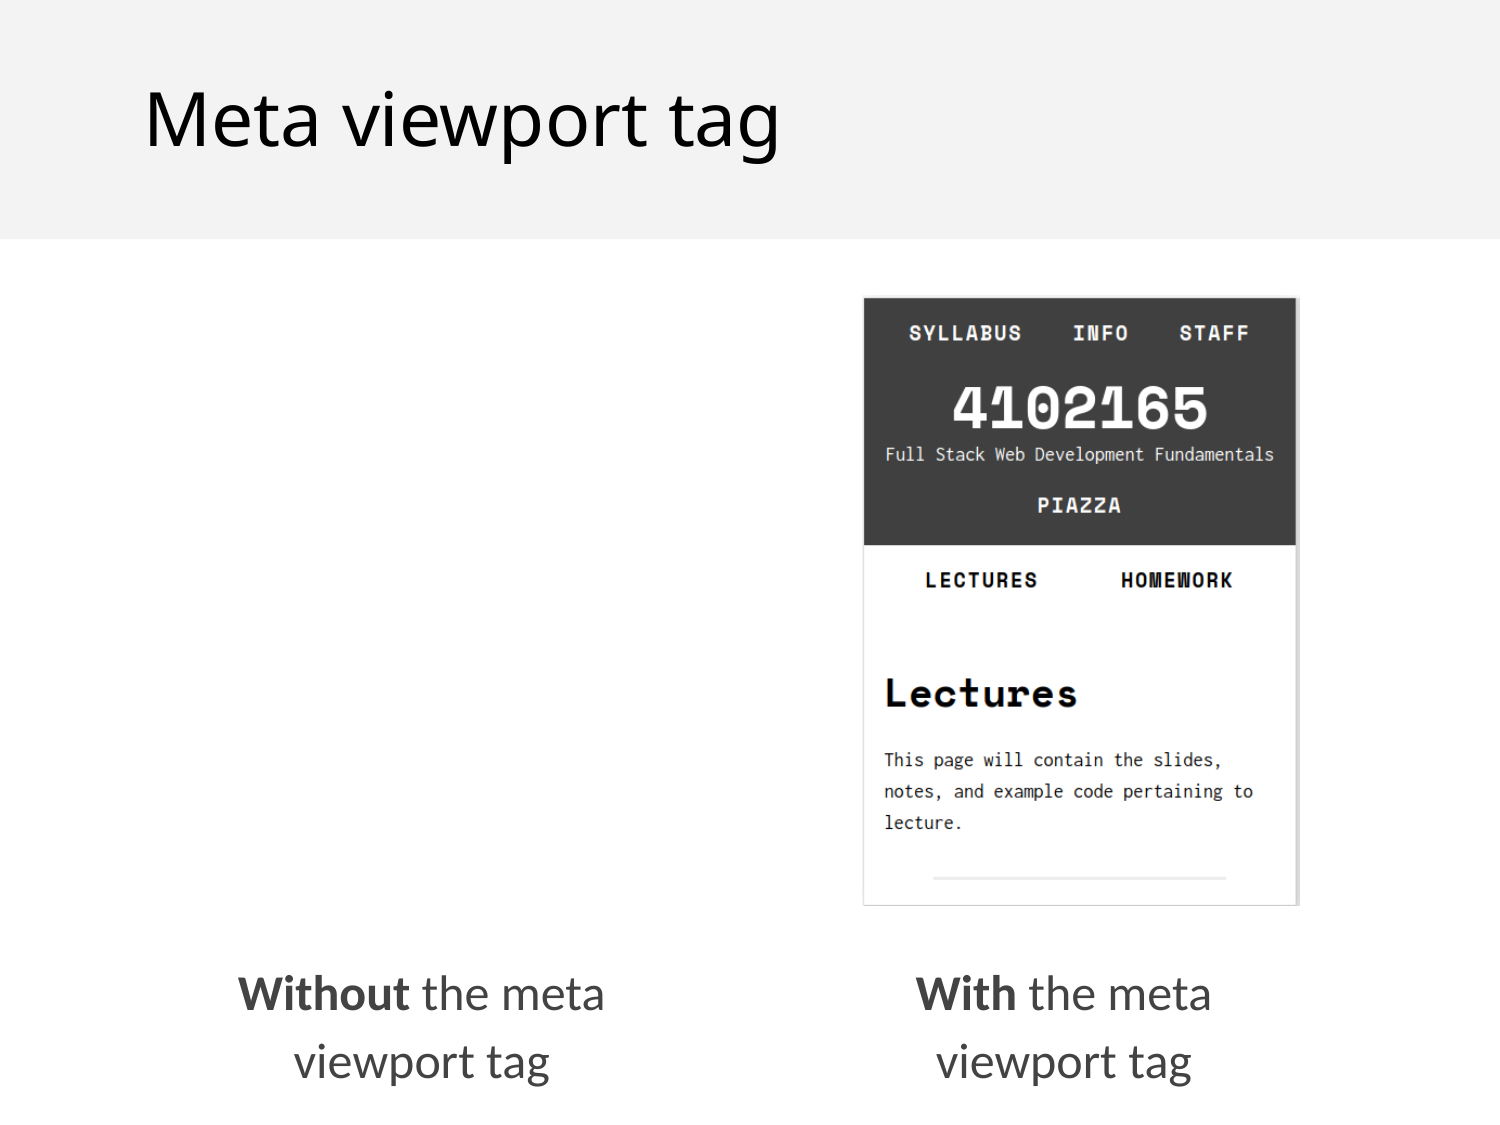

# Meta viewport tag
Without the meta viewport tag
With the meta viewport tag